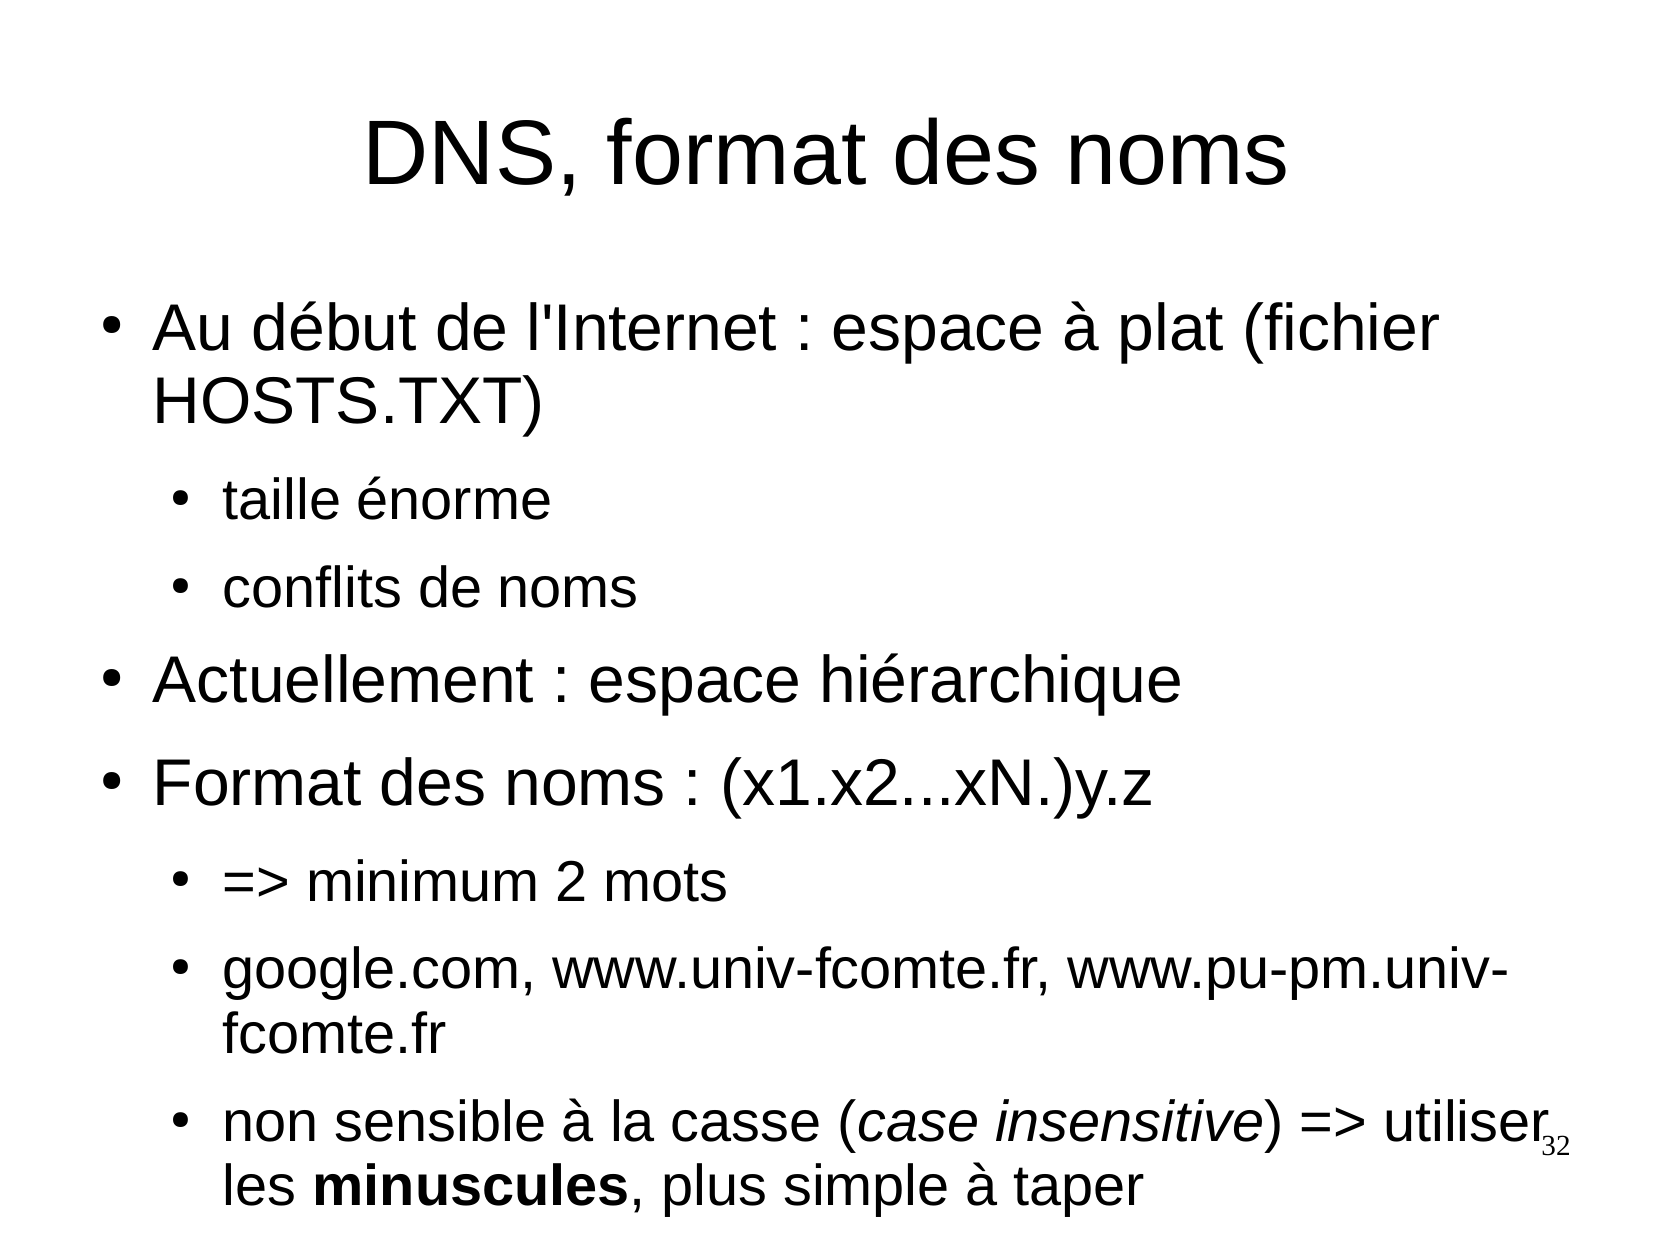

# DNS, format des noms
Au début de l'Internet : espace à plat (fichier HOSTS.TXT)
taille énorme
conflits de noms
Actuellement : espace hiérarchique
Format des noms : (x1.x2...xN.)y.z
=> minimum 2 mots
google.com, www.univ-fcomte.fr, www.pu-pm.univ-fcomte.fr
non sensible à la casse (case insensitive) => utiliser les minuscules, plus simple à taper
32